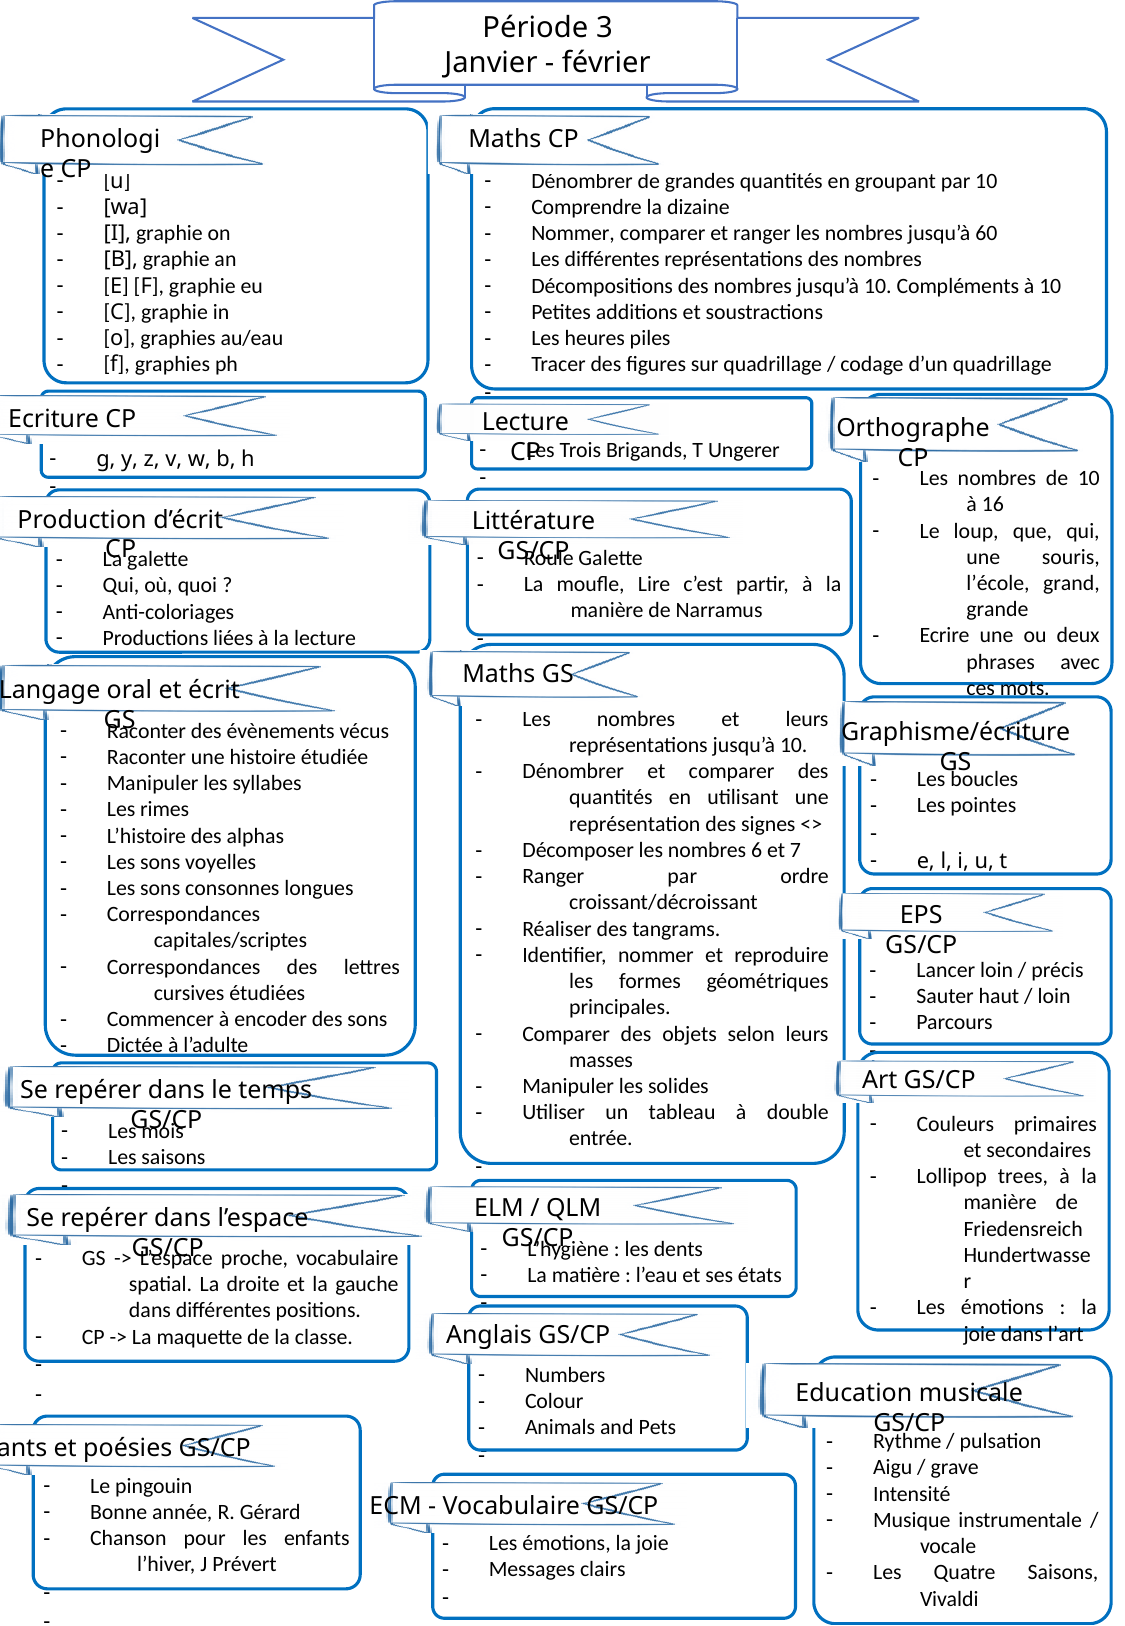

Période 3
Janvier - février
Dénombrer de grandes quantités en groupant par 10
Comprendre la dizaine
Nommer, comparer et ranger les nombres jusqu’à 60
Les différentes représentations des nombres
Décompositions des nombres jusqu’à 10. Compléments à 10
Petites additions et soustractions
Les heures piles
Tracer des figures sur quadrillage / codage d’un quadrillage
[u]
[wa]
[I], graphie on
[B], graphie an
[E] [F], graphie eu
[C], graphie in
[o], graphies au/eau
[f], graphies ph
Phonologie CP
Maths CP
g, y, z, v, w, b, h
Les nombres de 10 à 16
Le loup, que, qui, une souris, l’école, grand, grande
Ecrire une ou deux phrases avec ces mots.
Ecriture CP
Les Trois Brigands, T Ungerer
Lecture CP
Orthographe CP
Roule Galette
La moufle, Lire c’est partir, à la manière de Narramus
La galette
Qui, où, quoi ?
Anti-coloriages
Productions liées à la lecture
Production d’écrit CP
Littérature GS/CP
Les nombres et leurs représentations jusqu’à 10.
Dénombrer et comparer des quantités en utilisant une représentation des signes <>
Décomposer les nombres 6 et 7
Ranger par ordre croissant/décroissant
Réaliser des tangrams.
Identifier, nommer et reproduire les formes géométriques principales.
Comparer des objets selon leurs masses
Manipuler les solides
Utiliser un tableau à double entrée.
Maths GS
Raconter des évènements vécus
Raconter une histoire étudiée
Manipuler les syllabes
Les rimes
L’histoire des alphas
Les sons voyelles
Les sons consonnes longues
Correspondances capitales/scriptes
Correspondances des lettres cursives étudiées
Commencer à encoder des sons
Dictée à l’adulte
Langage oral et écrit GS
Les boucles
Les pointes
e, l, i, u, t
Graphisme/écriture GS
Lancer loin / précis
Sauter haut / loin
Parcours
EPS GS/CP
Couleurs primaires et secondaires
Lollipop trees, à la manière de Friedensreich Hundertwasser
Les émotions : la joie dans l’art
Art GS/CP
Les mois
Les saisons
Se repérer dans le temps GS/CP
L’hygiène : les dents
La matière : l’eau et ses états
ELM / QLM GS/CP
GS -> L’espace proche, vocabulaire spatial. La droite et la gauche dans différentes positions.
CP -> La maquette de la classe.
Se repérer dans l’espace GS/CP
Numbers
Colour
Animals and Pets
Anglais GS/CP
Rythme / pulsation
Aigu / grave
Intensité
Musique instrumentale / vocale
Les Quatre Saisons, Vivaldi
Education musicale GS/CP
Le pingouin
Bonne année, R. Gérard
Chanson pour les enfants l’hiver, J Prévert
Chants et poésies GS/CP
Les émotions, la joie
Messages clairs
ECM - Vocabulaire GS/CP